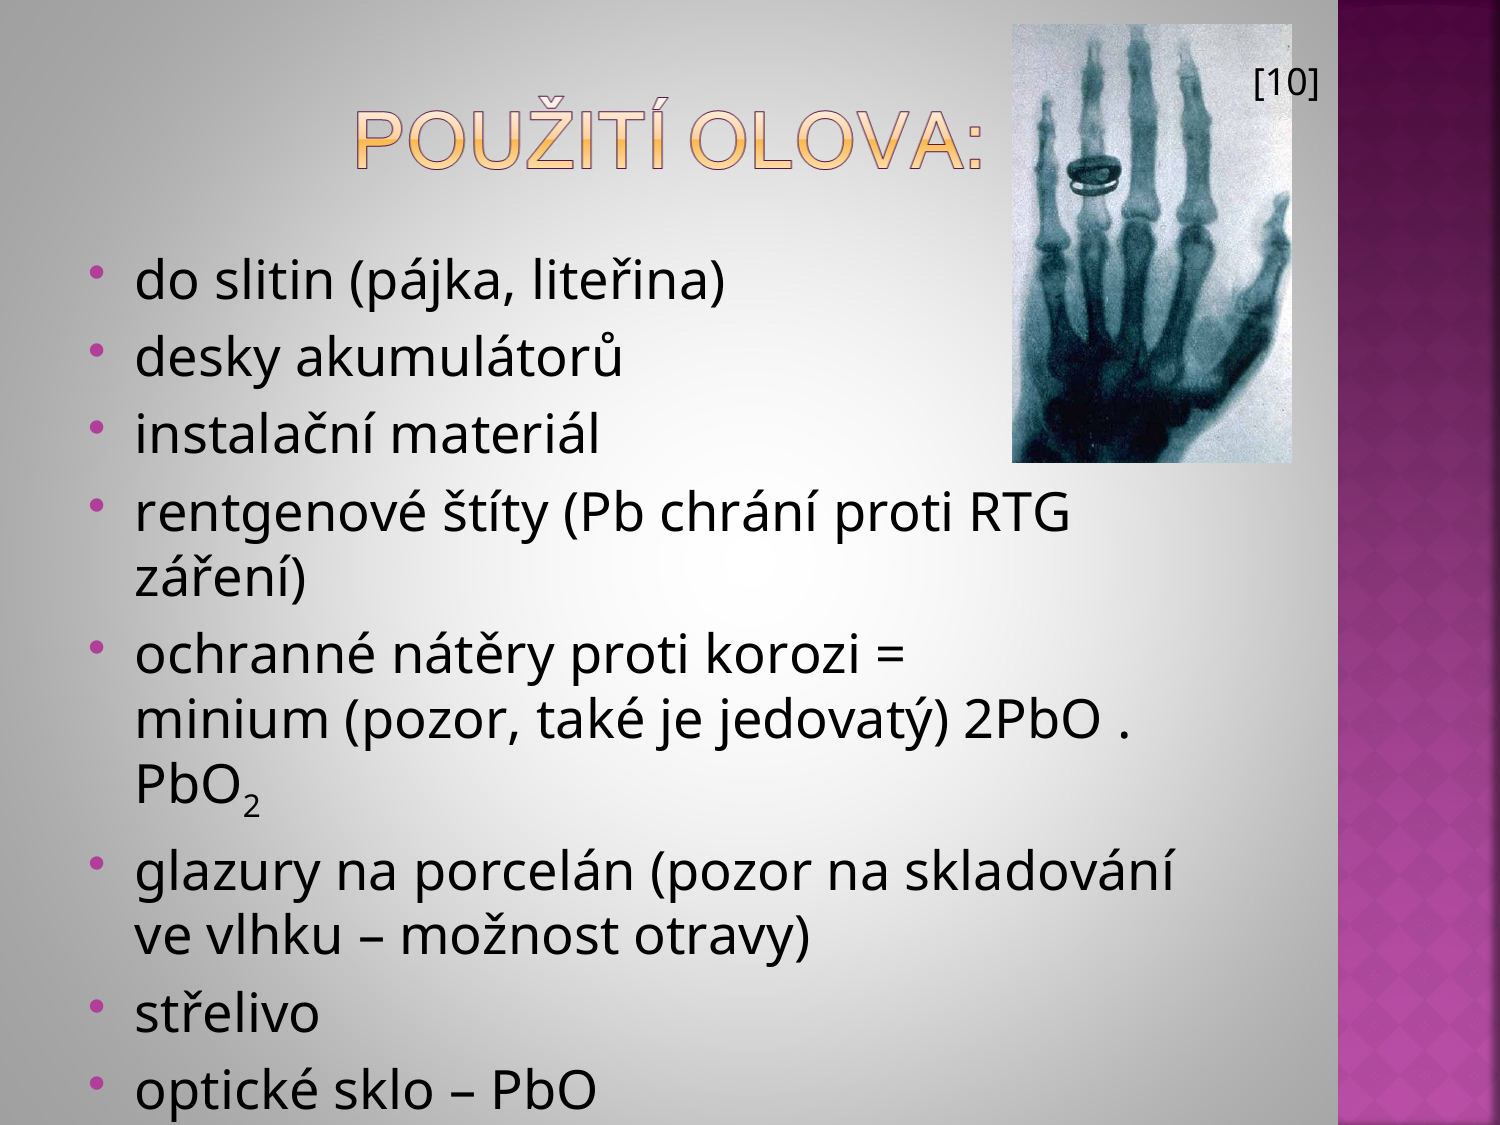

[10]
# do slitin (pájka, liteřina)
desky akumulátorů
instalační materiál
rentgenové štíty (Pb chrání proti RTG záření)
ochranné nátěry proti korozi = minium (pozor, také je jedovatý) 2PbO . PbO2
glazury na porcelán (pozor na skladování ve vlhku – možnost otravy)
střelivo
optické sklo – PbO
barvivo – krokoit PbCrO4